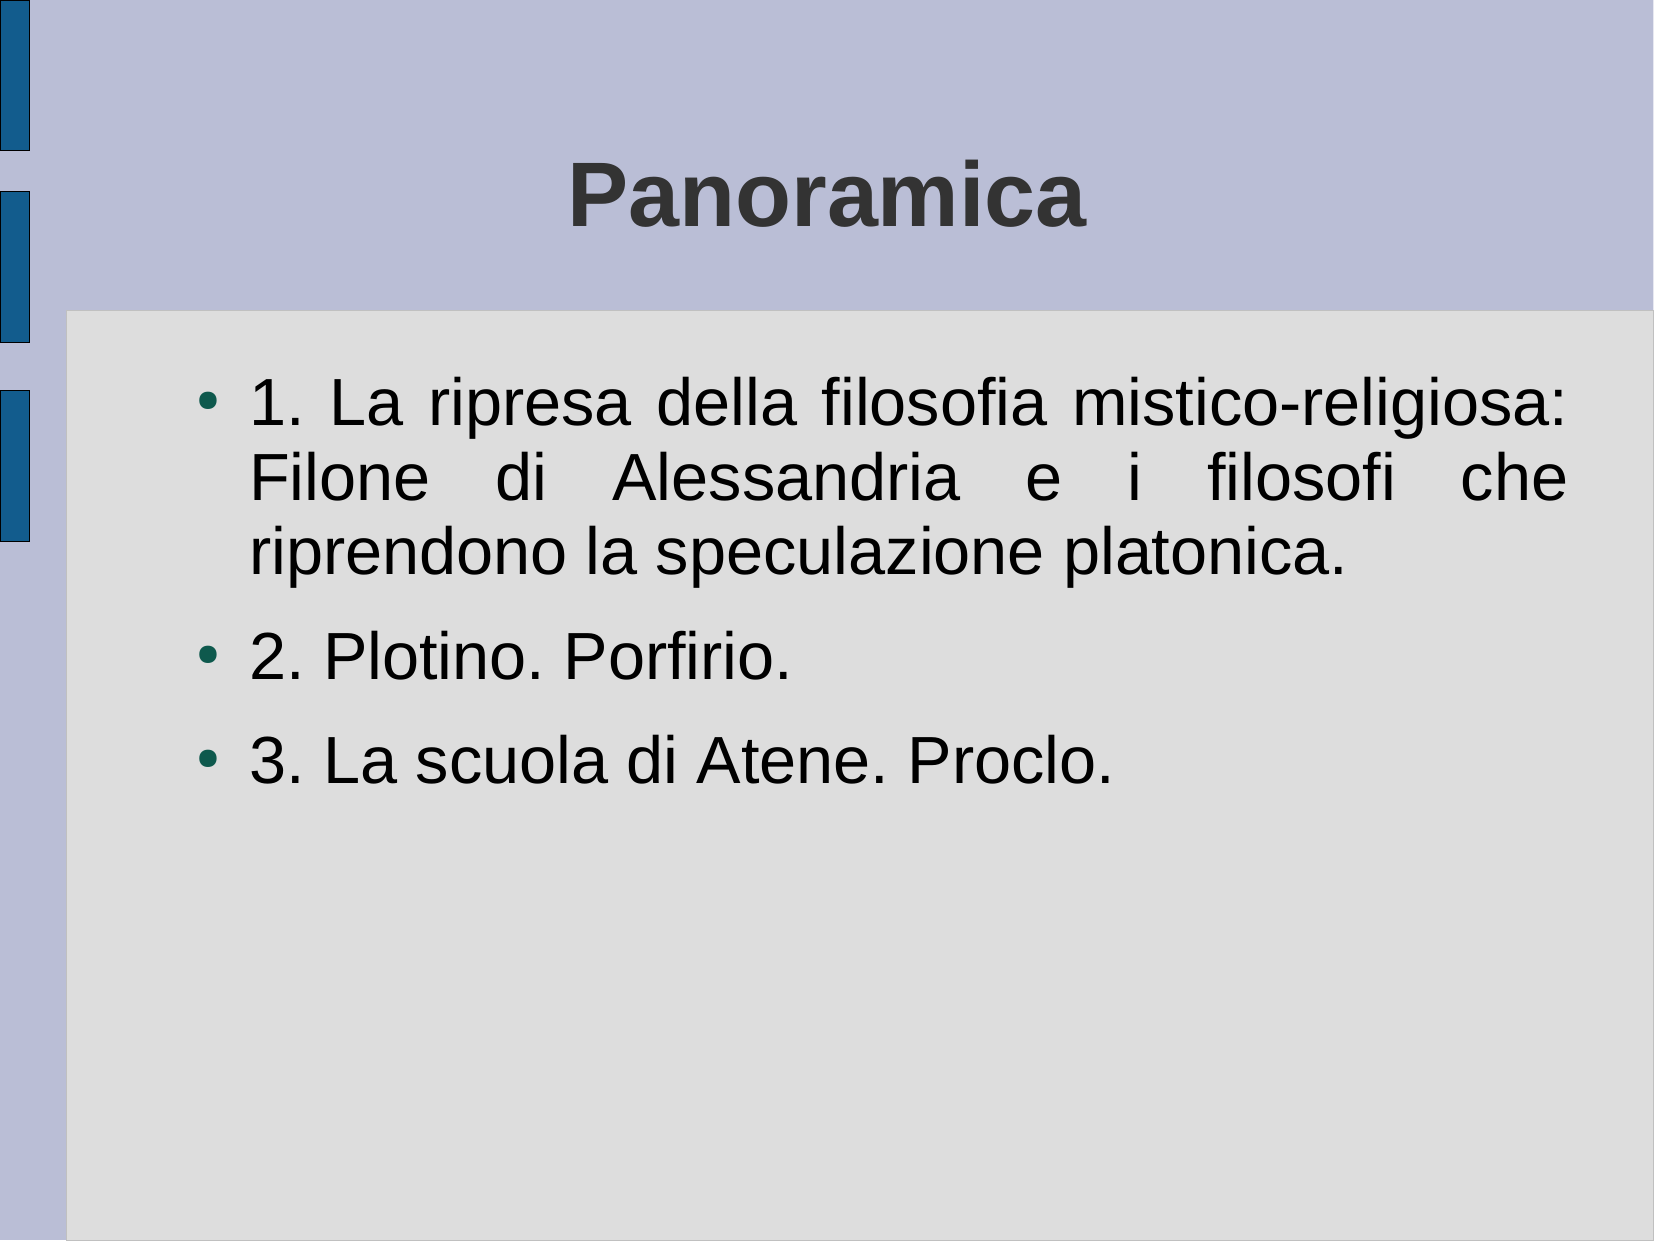

# Panoramica
1. La ripresa della filosofia mistico-religiosa: Filone di Alessandria e i filosofi che riprendono la speculazione platonica.
2. Plotino. Porfirio.
3. La scuola di Atene. Proclo.